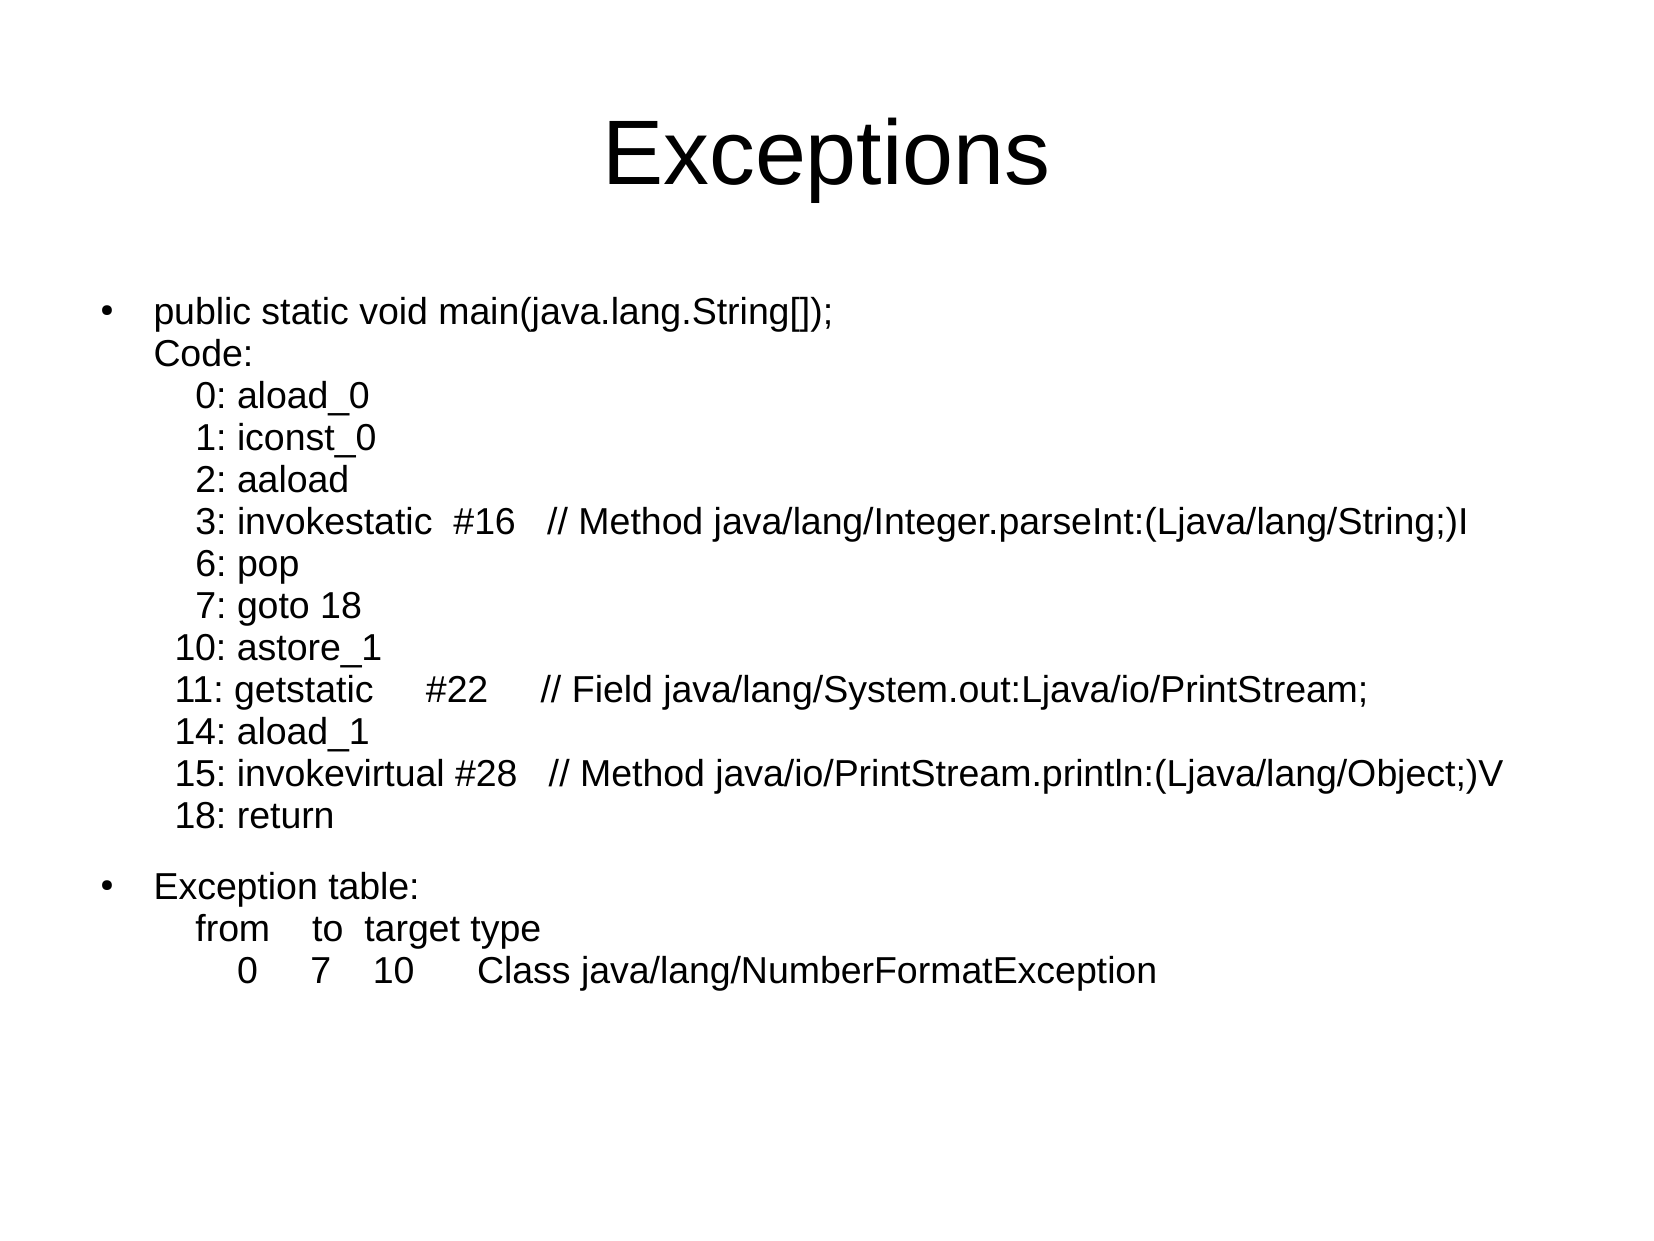

# Exceptions
public static void main(java.lang.String[]);
Code:
 0: aload_0
 1: iconst_0
 2: aaload
 3: invokestatic #16 // Method java/lang/Integer.parseInt:(Ljava/lang/String;)I
 6: pop
 7: goto 18
 10: astore_1
 11: getstatic #22 // Field java/lang/System.out:Ljava/io/PrintStream;
 14: aload_1
 15: invokevirtual #28 // Method java/io/PrintStream.println:(Ljava/lang/Object;)V
 18: return
Exception table:
 from to target type
 0 7 10 Class java/lang/NumberFormatException